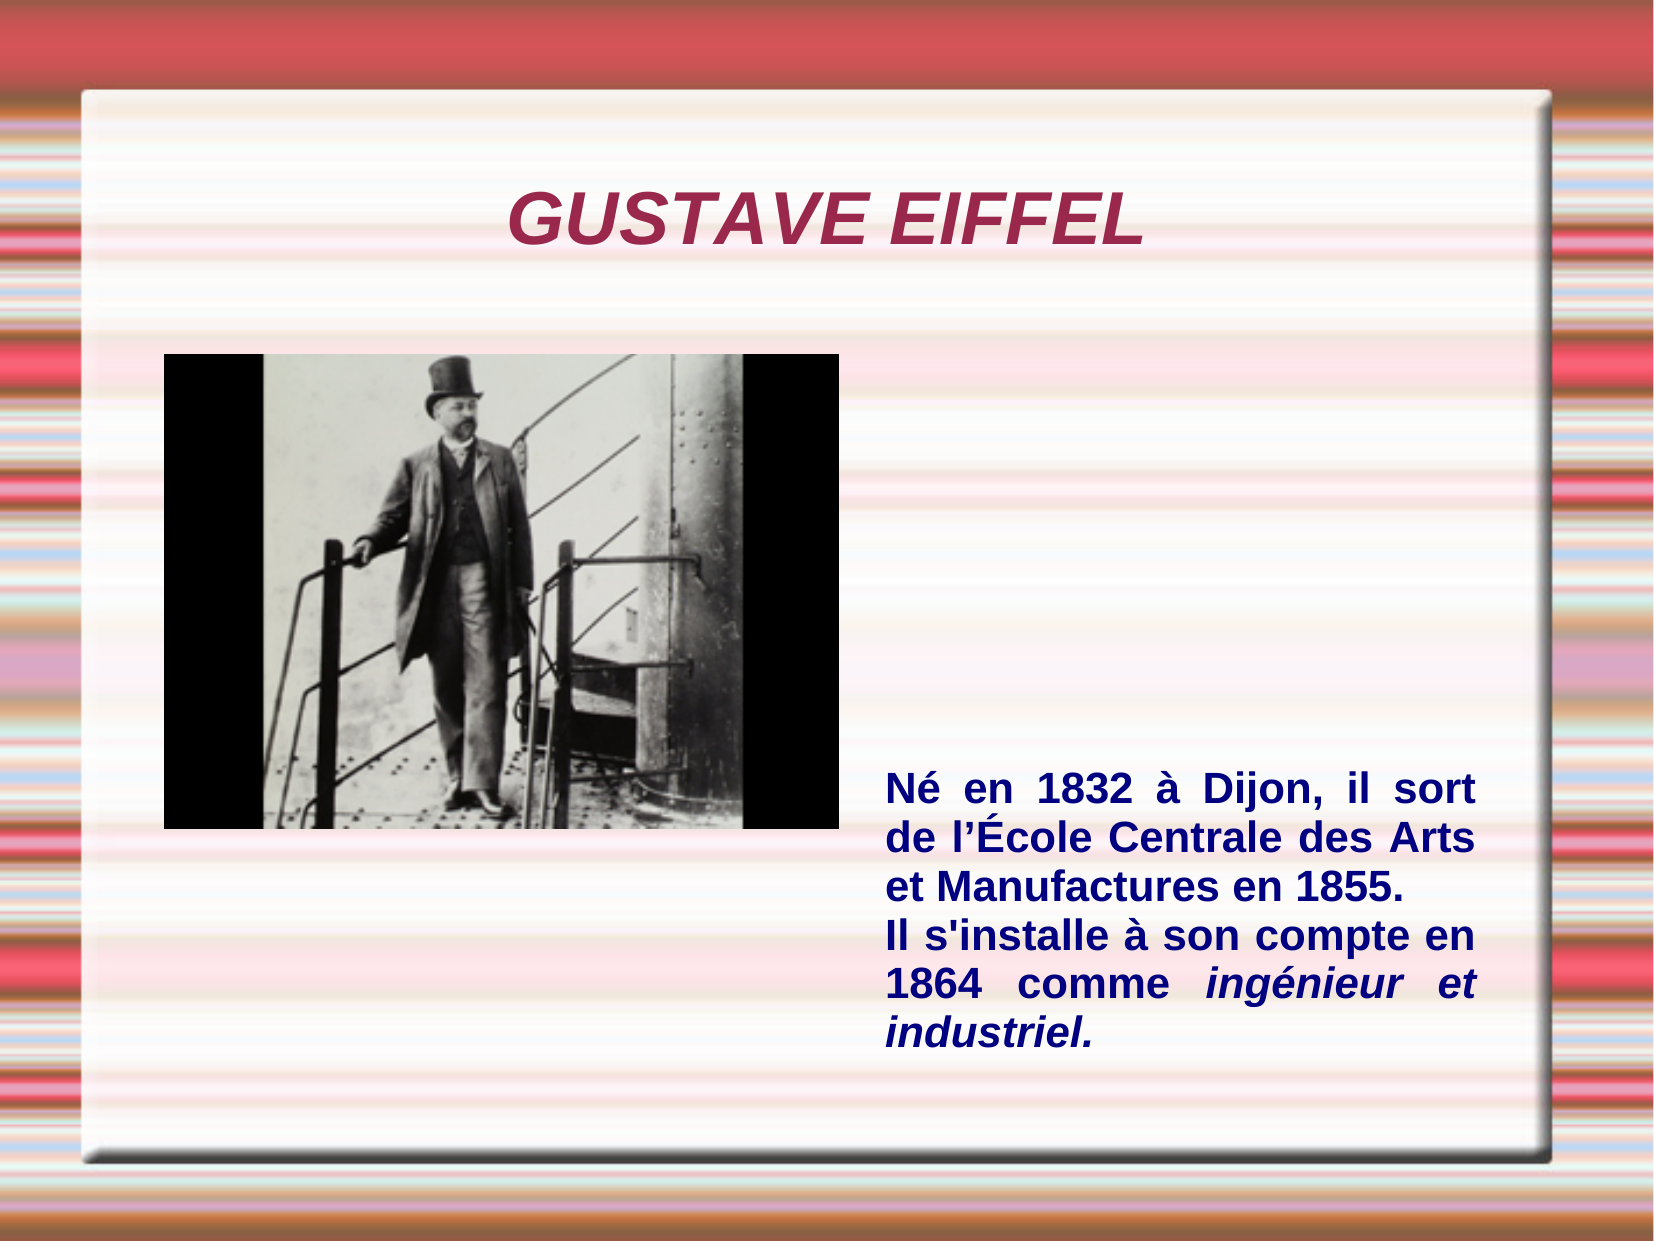

# GUSTAVE EIFFEL
Né en 1832 à Dijon, il sort de l’École Centrale des Arts et Manufactures en 1855.
Il s'installe à son compte en 1864 comme ingénieur et industriel.